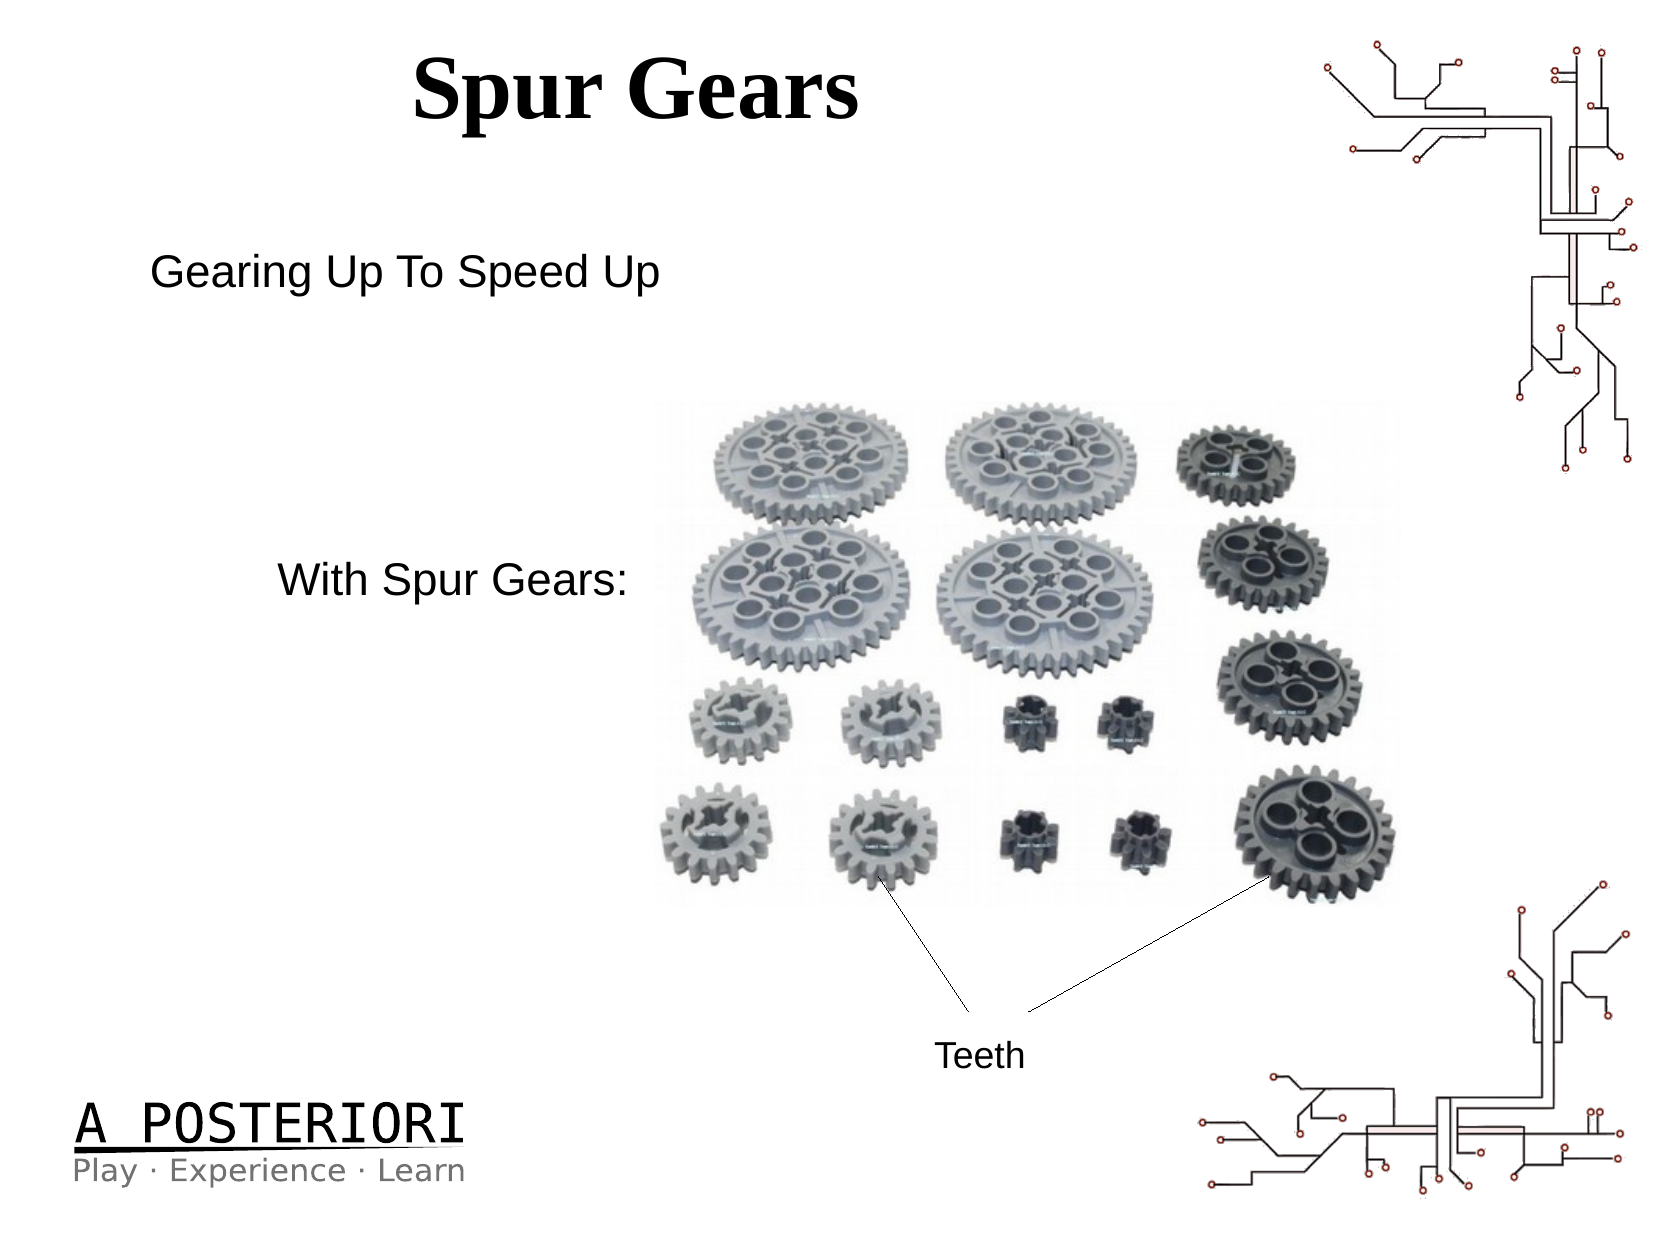

# Spur Gears
Gearing Up To Speed Up
 With Spur Gears:
Teeth